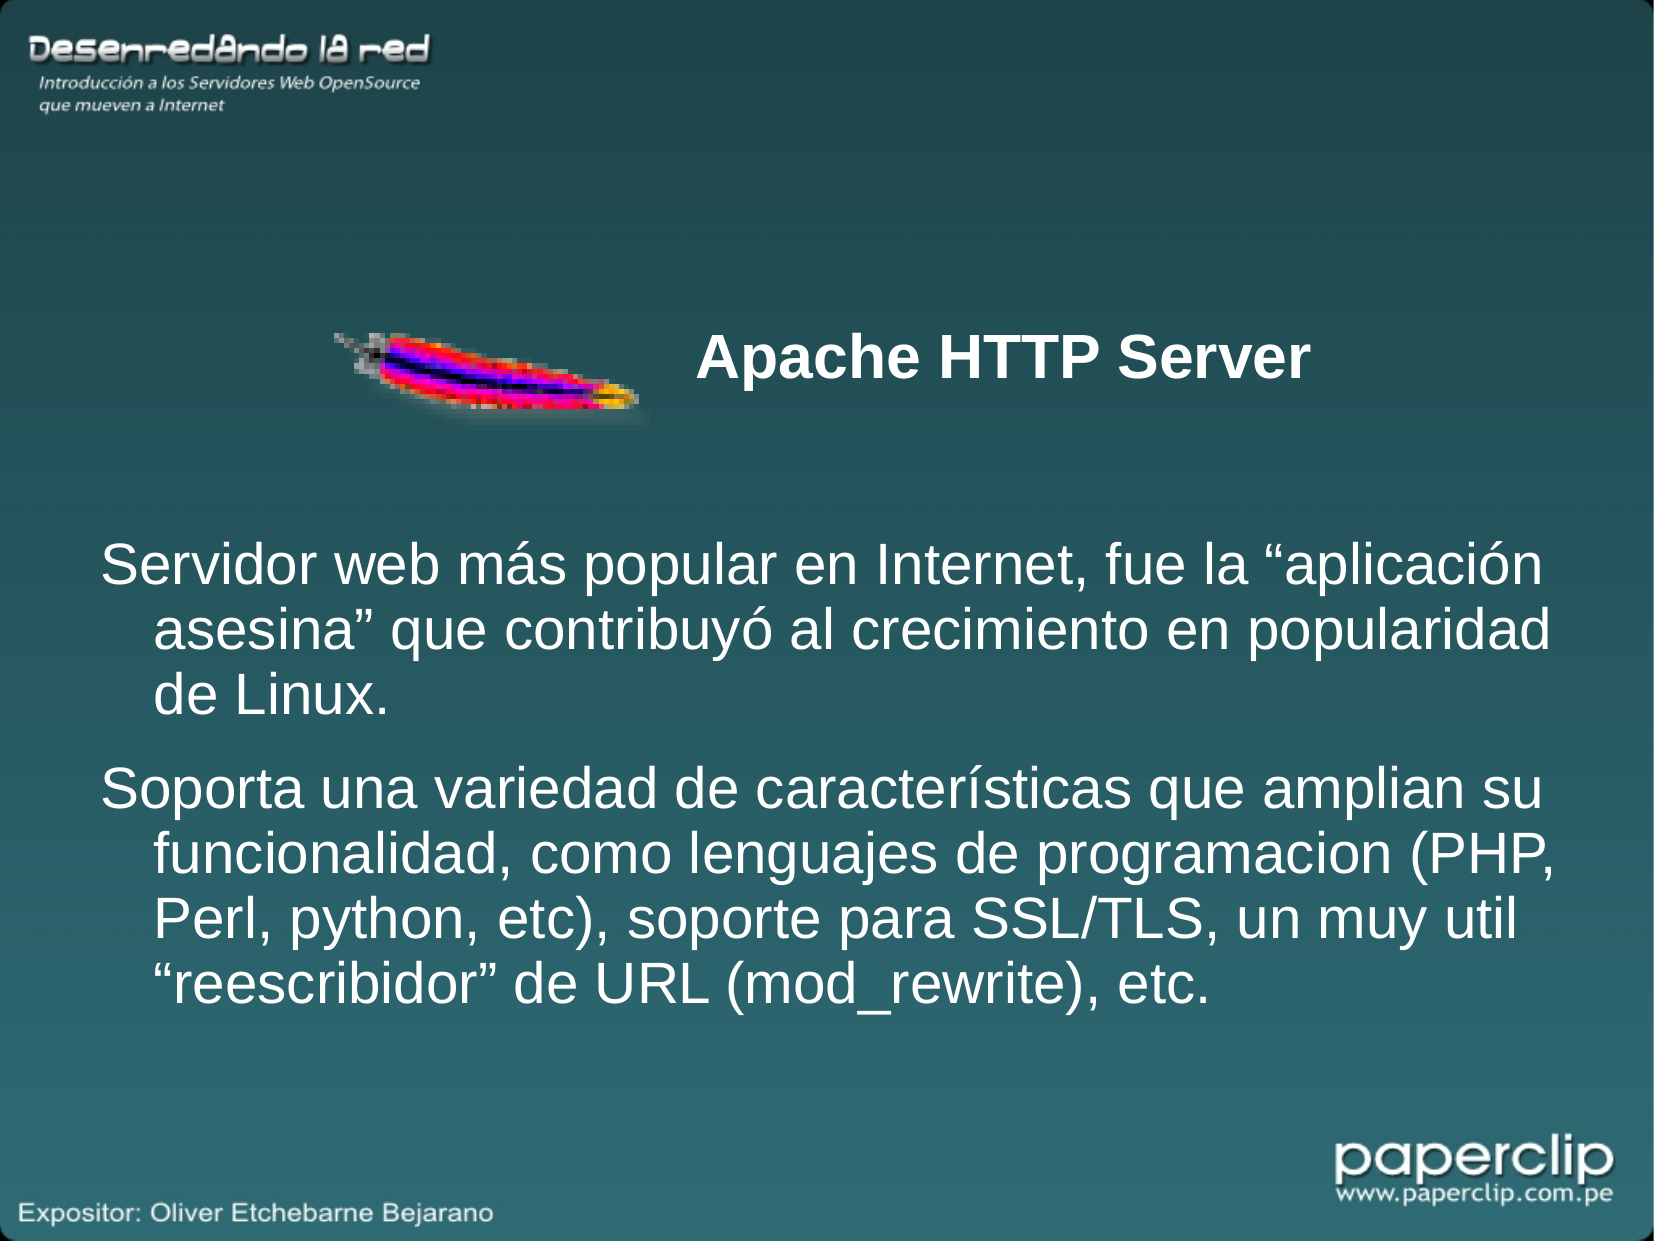

# Apache HTTP Server
Servidor web más popular en Internet, fue la “aplicación asesina” que contribuyó al crecimiento en popularidad de Linux.
Soporta una variedad de características que amplian su funcionalidad, como lenguajes de programacion (PHP, Perl, python, etc), soporte para SSL/TLS, un muy util “reescribidor” de URL (mod_rewrite), etc.